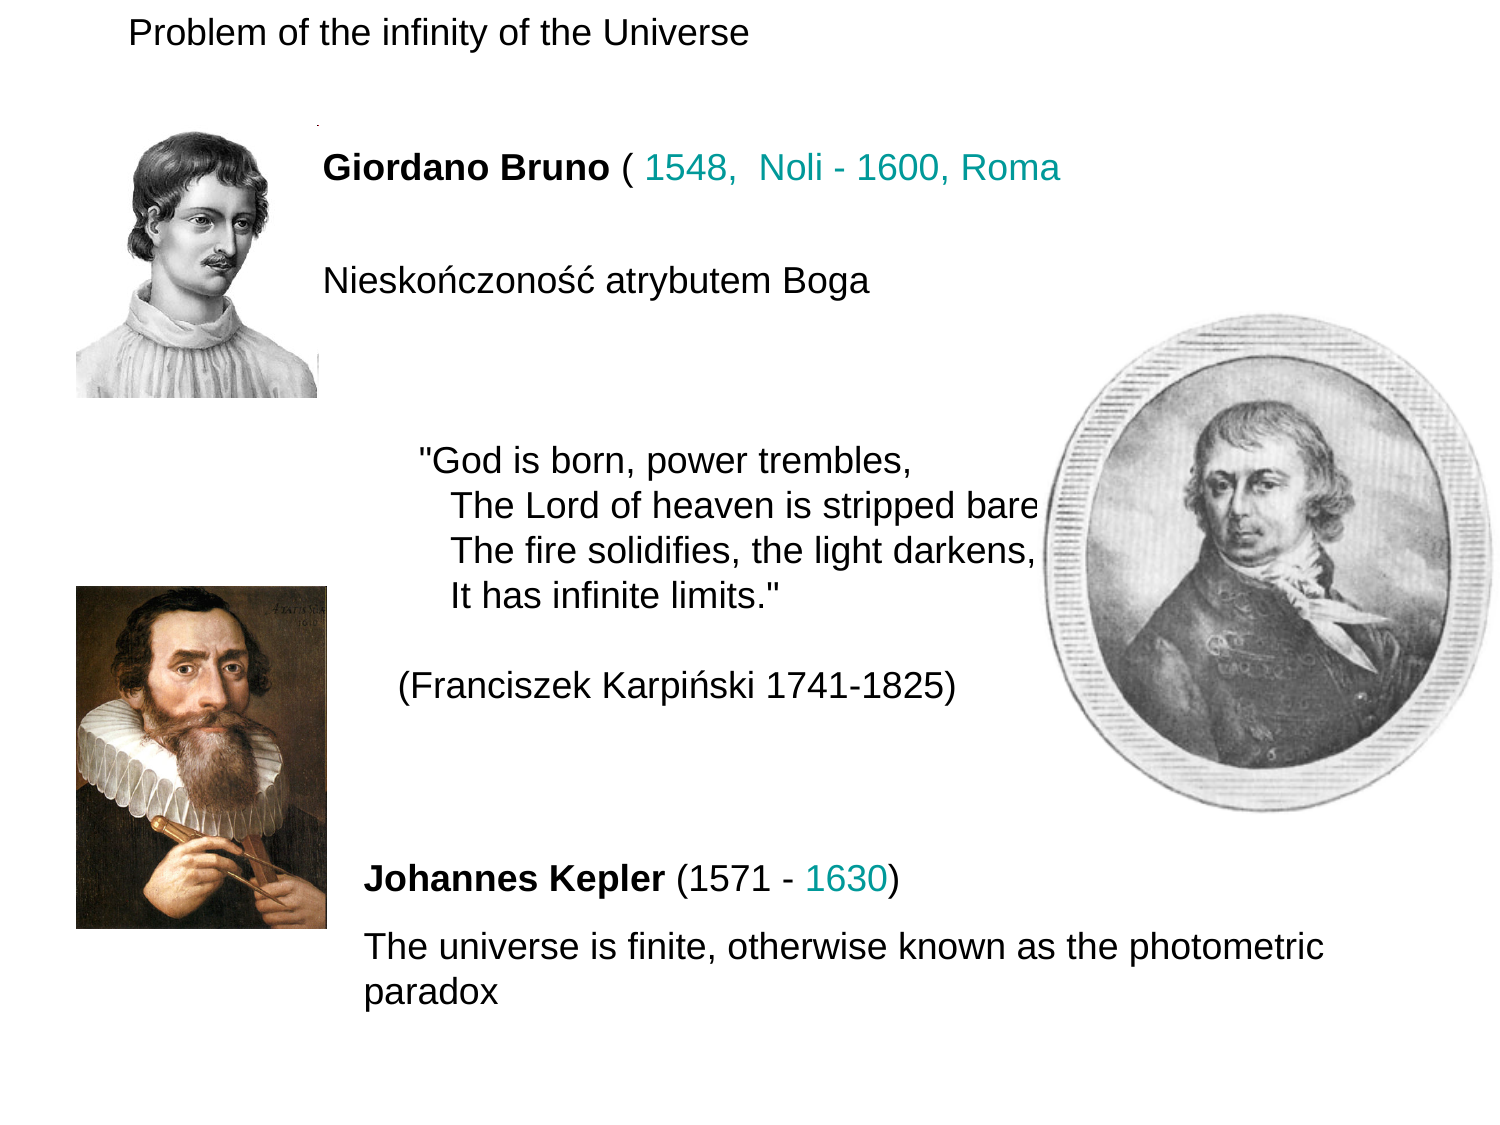

Problem of the infinity of the Universe
Giordano Bruno ( 1548, Noli - 1600, Roma
Nieskończoność atrybutem Boga
 "God is born, power trembles,
 The Lord of heaven is stripped bare;
 The fire solidifies, the light darkens,
 It has infinite limits."
(Franciszek Karpiński 1741-1825)
Johannes Kepler (1571 - 1630)
The universe is finite, otherwise known as the photometric paradox